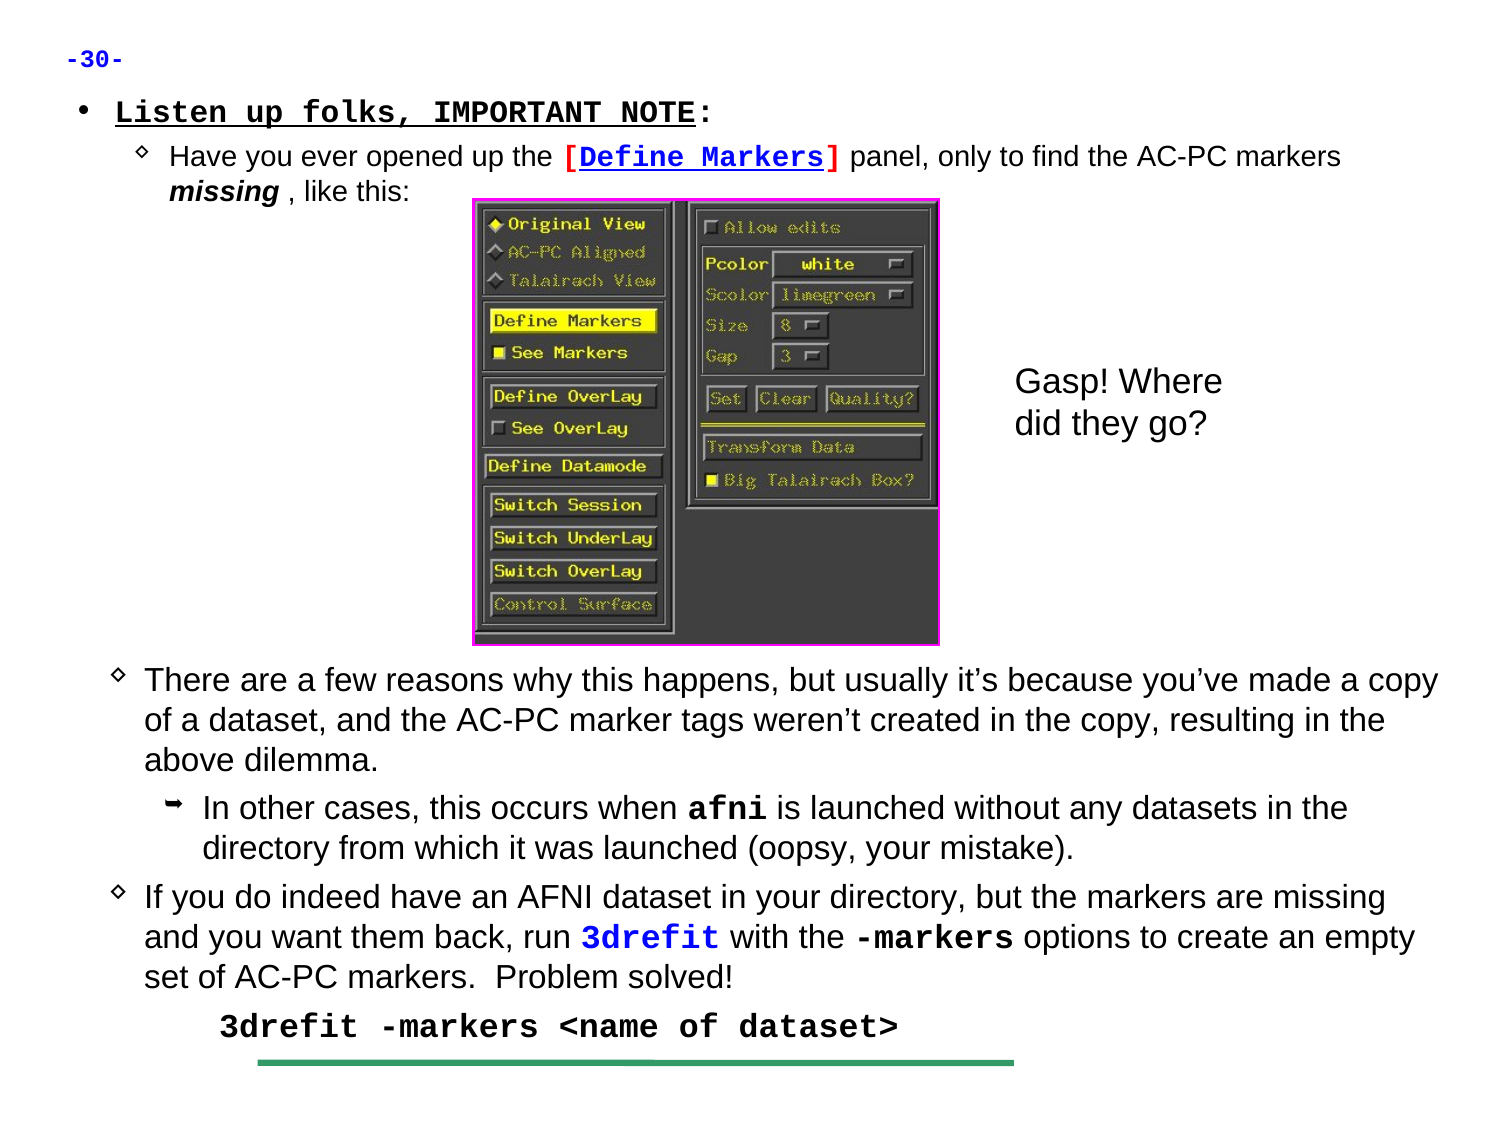

Listen up folks, IMPORTANT NOTE:
Have you ever opened up the [Define Markers] panel, only to find the AC-PC markers missing , like this:
Gasp! Where did they go?
There are a few reasons why this happens, but usually it’s because you’ve made a copy of a dataset, and the AC-PC marker tags weren’t created in the copy, resulting in the above dilemma.
In other cases, this occurs when afni is launched without any datasets in the directory from which it was launched (oopsy, your mistake).
If you do indeed have an AFNI dataset in your directory, but the markers are missing and you want them back, run 3drefit with the -markers options to create an empty set of AC-PC markers. Problem solved!
		3drefit -markers <name of dataset>